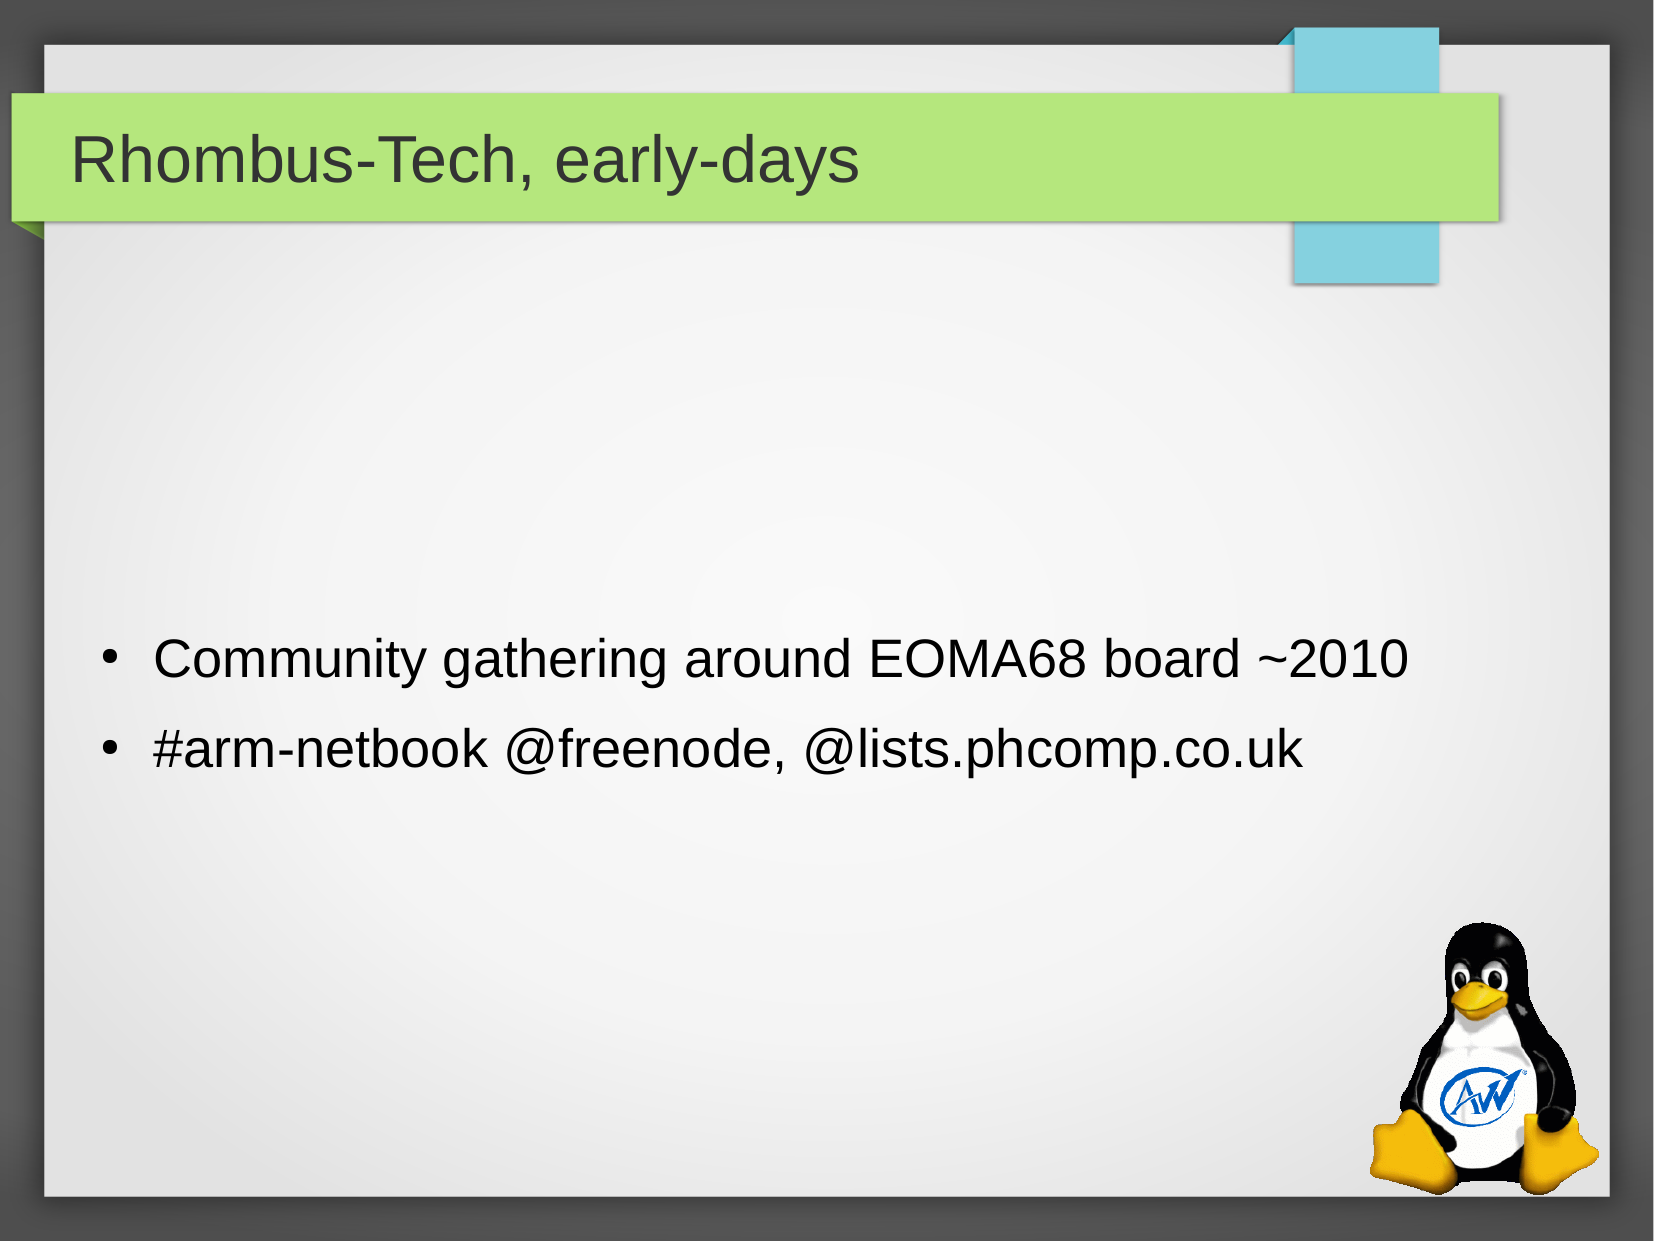

# Rhombus-Tech, early-days
Community gathering around EOMA68 board ~2010
#arm-netbook @freenode, @lists.phcomp.co.uk